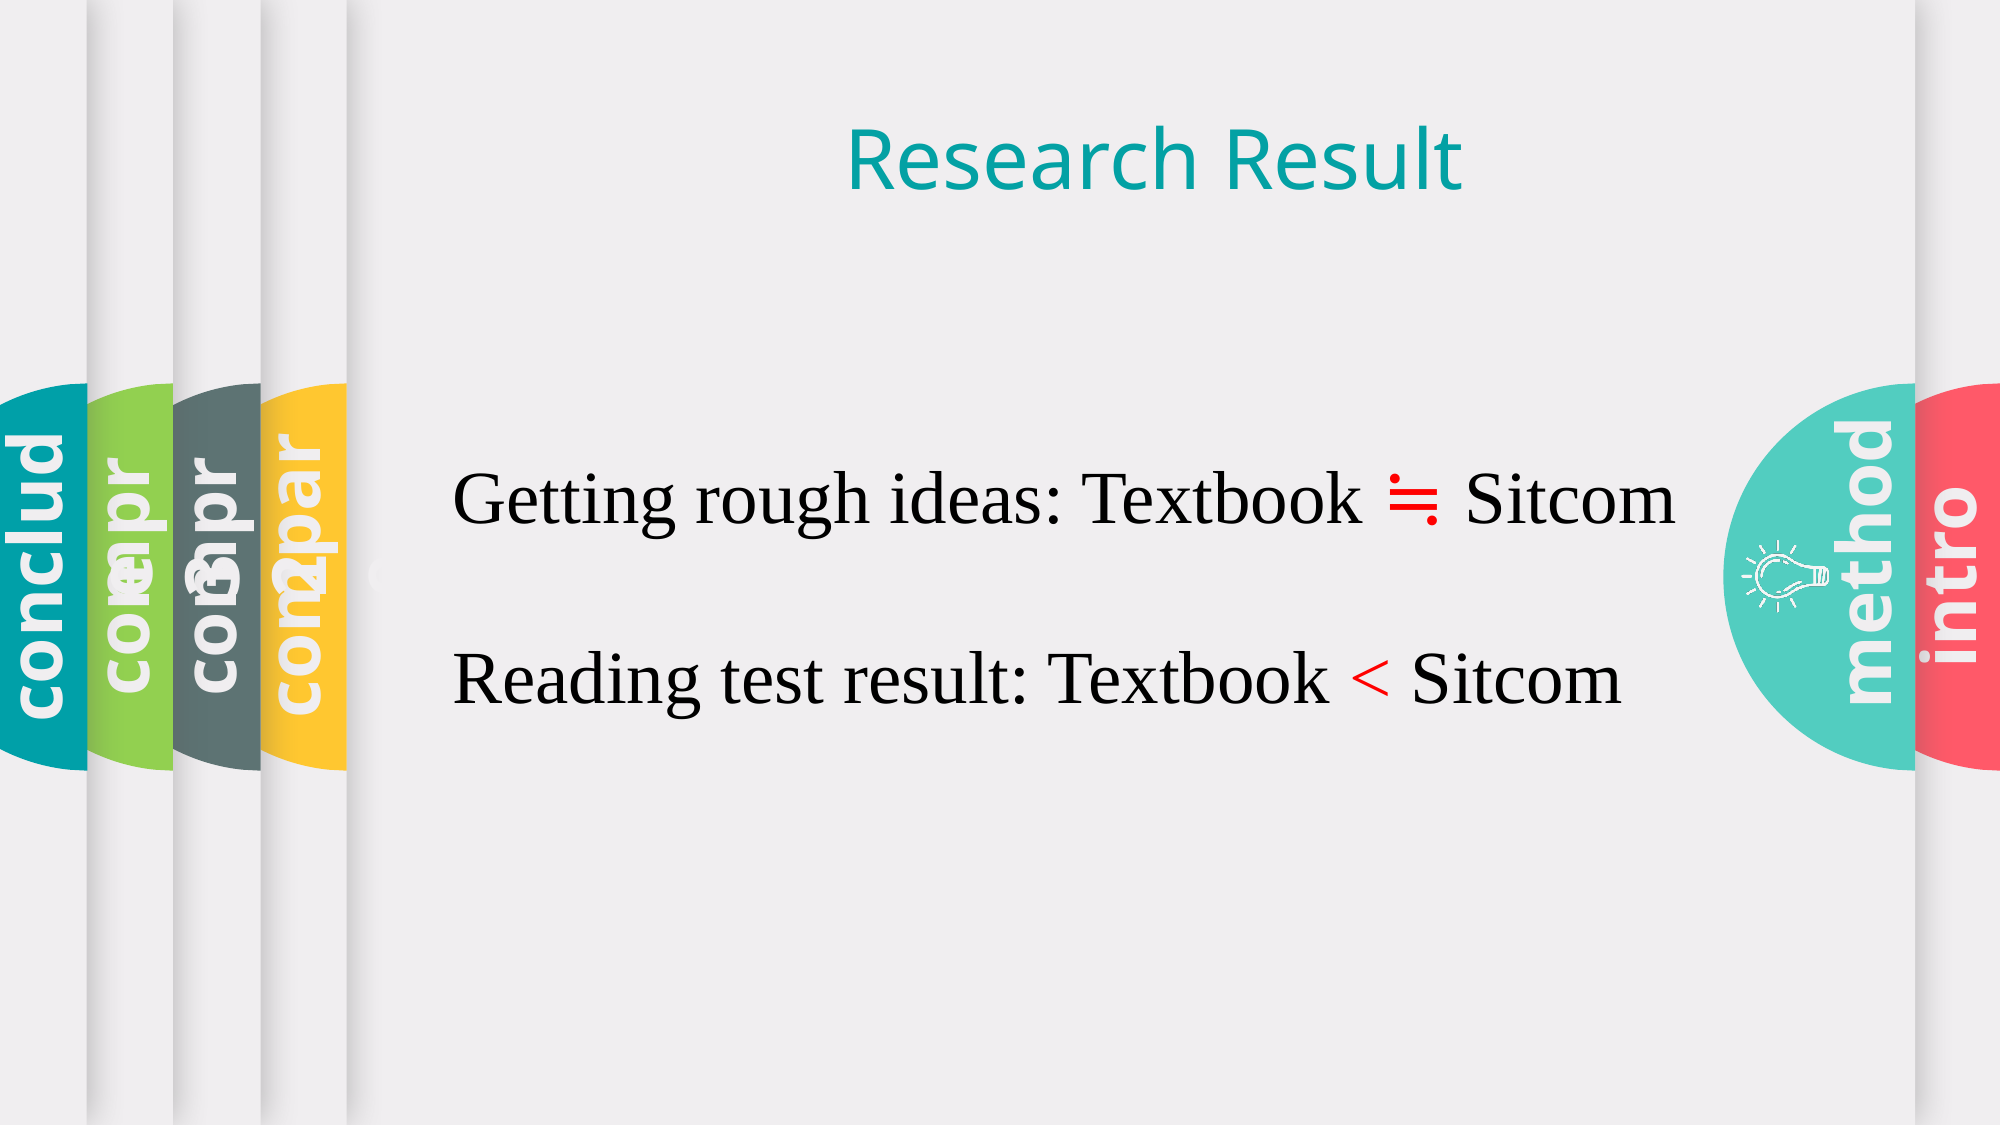

conclude
compr 2
compare
compr 3
intro
method
Research Result
Getting rough ideas: Textbook ≒ Sitcom
Reading test result: Textbook < Sitcom